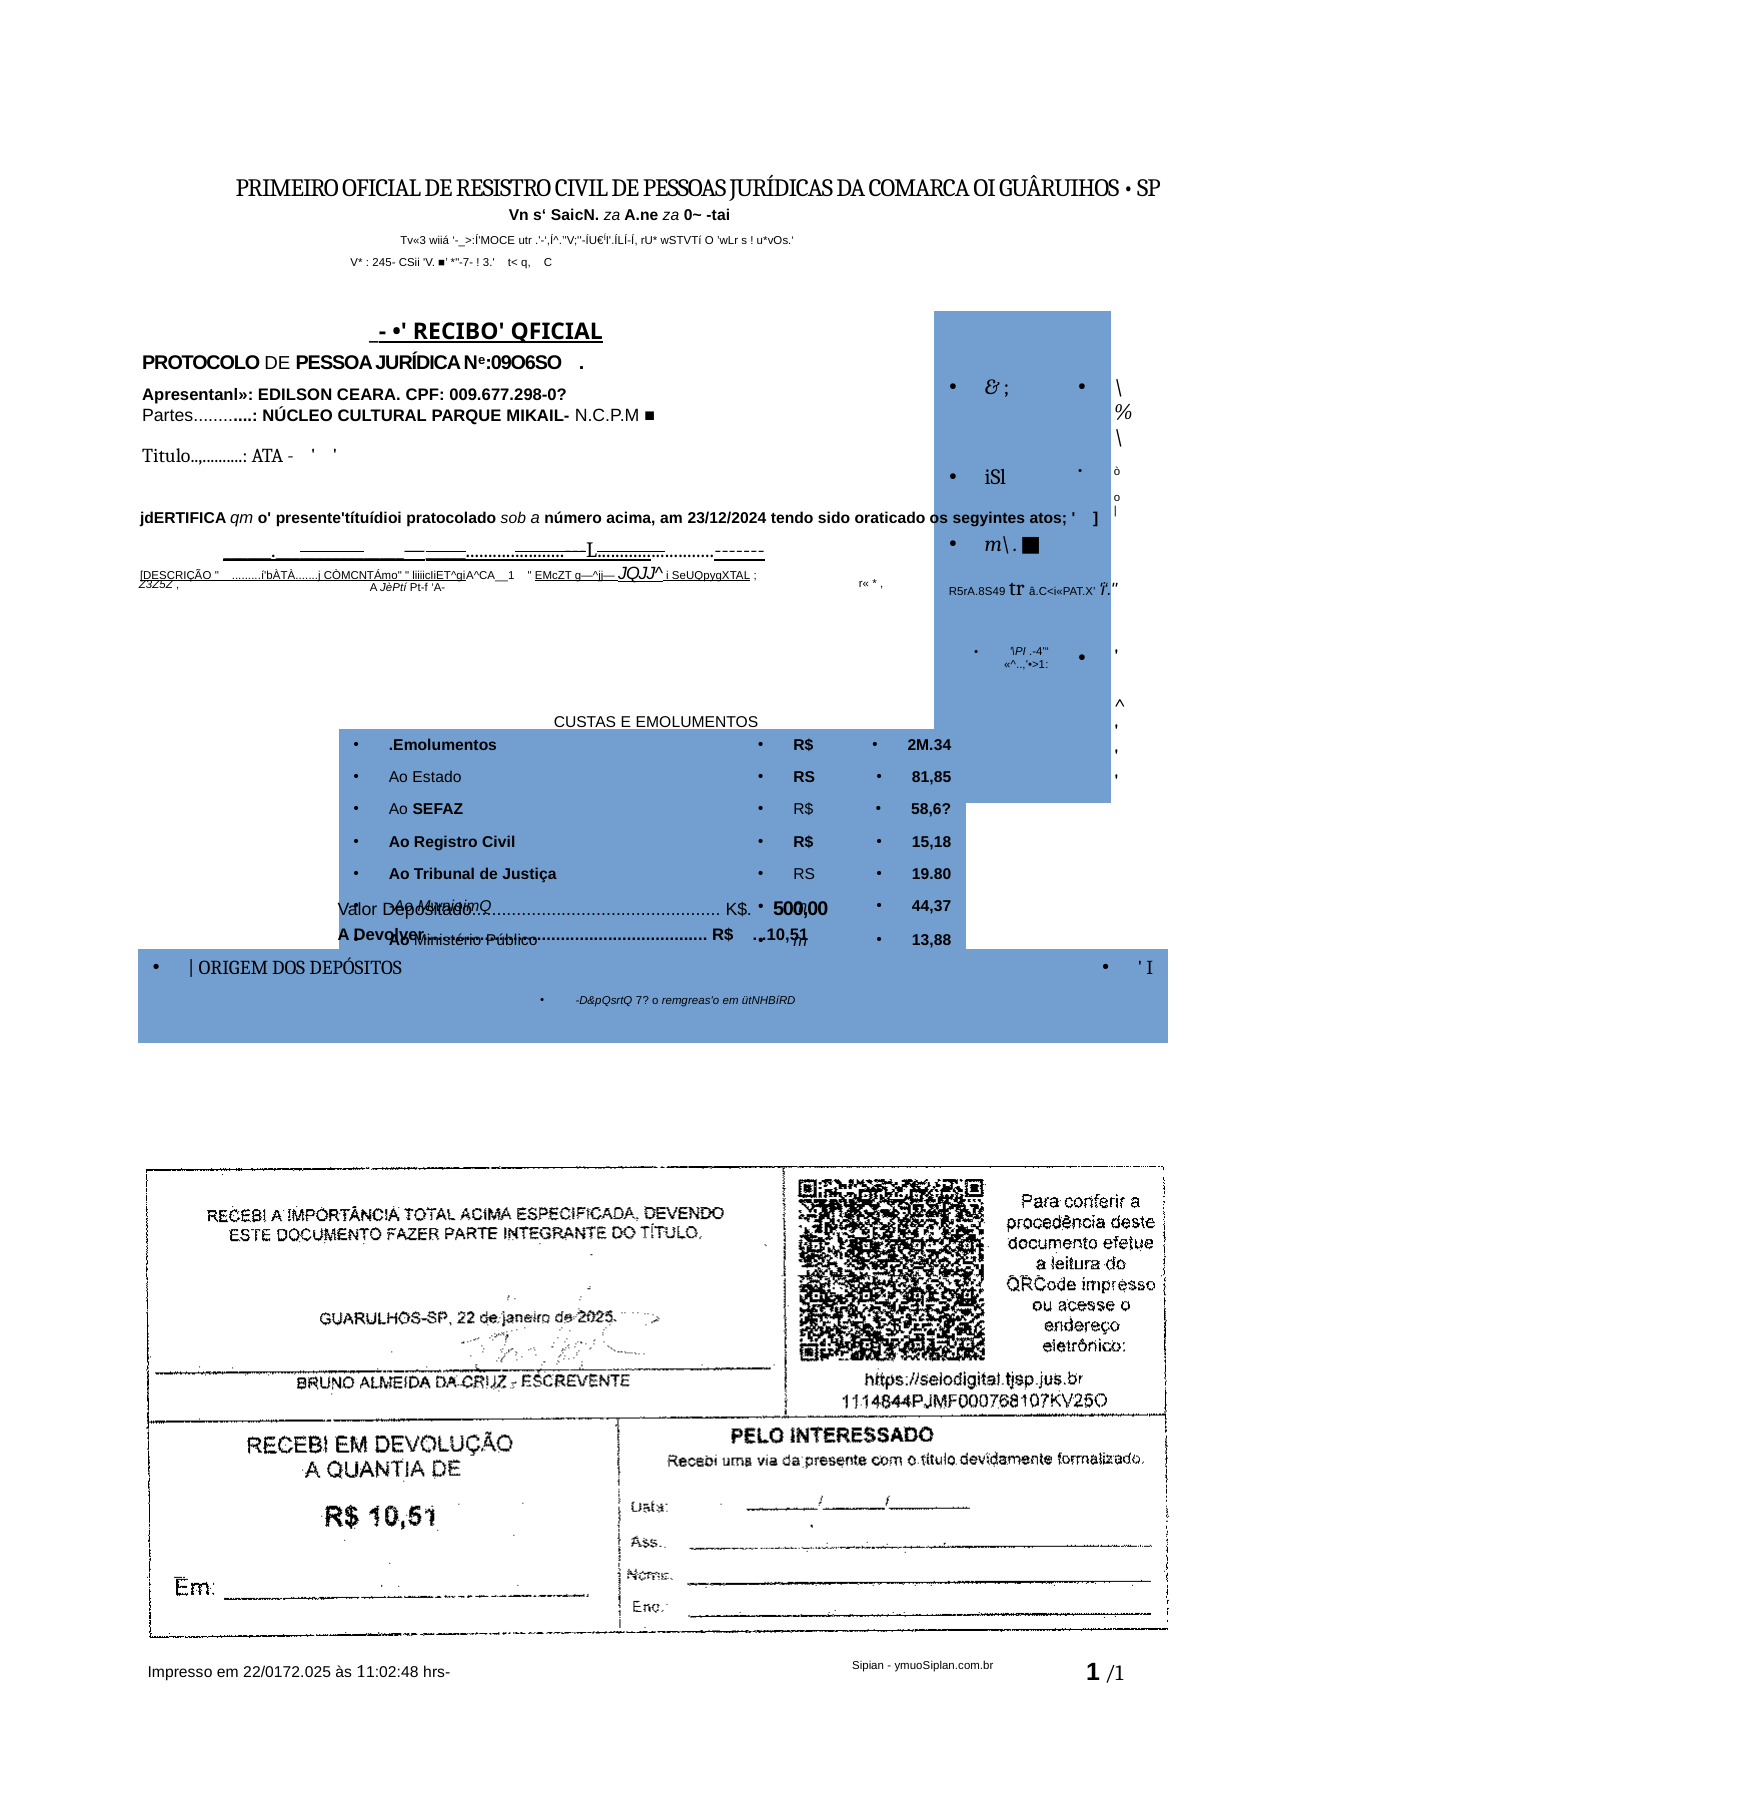

PRIMEIRO OFICIAL DE RESISTRO CIVIL DE PESSOAS JURÍDICAS DA COMARCA OI GUÂRUIHOS • SP
Vn s‘ SaicN. za A.ne za 0~ -tai
Tv«3 wiiá ‘-_>:í'mOce utr .'-‘,í^.’'v;''-íu€íi'.íLí-Í, rU* wSTVTí O ’wLr s ! u*vOs.‘
V* : 245- CSii 'V. ■’ *"-7- ! 3.' t< q, C
| | |
| --- | --- |
| & ; | \%\ |
| iSl | ò o| |
| m\ . ■ | |
| | |
| '\PI .-4'“ «^..,'•>1: | ' ^''' |
_- •' RECIBO' QFICIAL
PROTOCOLO DE PESSOA JURÍDICA Ne:09O6SO .
Apresentanl»: EDILSON CEARA. CPF: 009.677.298-0?
Partes............: NÚCLEO CULTURAL PARQUE MIKAIL- N.C.P.M ■
Titulo..,..........: ATA - ' '
jdERTIFICA qm o' presente'títuídioi pratocolado sob a número acima, am 23/12/2024 tendo sido oraticado os segyintes atos; ' ]
______.________________—_____......................---L..........................-------
[DESCRIÇÃO " .........í'bÀTÀ.......j CÒMCNTÁmo" " liiiicIiET^giA^CA__1 " EMcZT g—^jj— jqjj^ i SeUQpygXTAL ;
R5rA.8S49 tr â.C<i«PAT.X’ 'i‘."
r« * ,
Z3Z5Z ,
A JèPtí Pt-f ‘a-
CUSTAS E EMOLUMENTOS
| .Emolumentos | R$ | 2M.34 |
| --- | --- | --- |
| Ao Estado | RS | 81,85 |
| Ao SEFAZ | R$ | 58,6? |
| Ao Registro Civil | R$ | 15,18 |
| Ao Tribunal de Justiça | RS | 19.80 |
| -Ao MwnioimQ | m | 44,37 |
| Ao Ministério Público | m | 13,88 |
| TOTAL | m | 489,49 |
Valor Depositado.................................................. K$. 500,00
A Devolver............................................................ R$ . .10,51
| | ORIGEM DOS DEPÓSITOS | ' I |
| --- | --- |
| -D&pQsrtQ 7? o remgreas'o em ütNHBíRD | |
1 /1
Sipian - ymuoSiplan.com.br
Impresso em 22/0172.025 às 11:02:48 hrs-